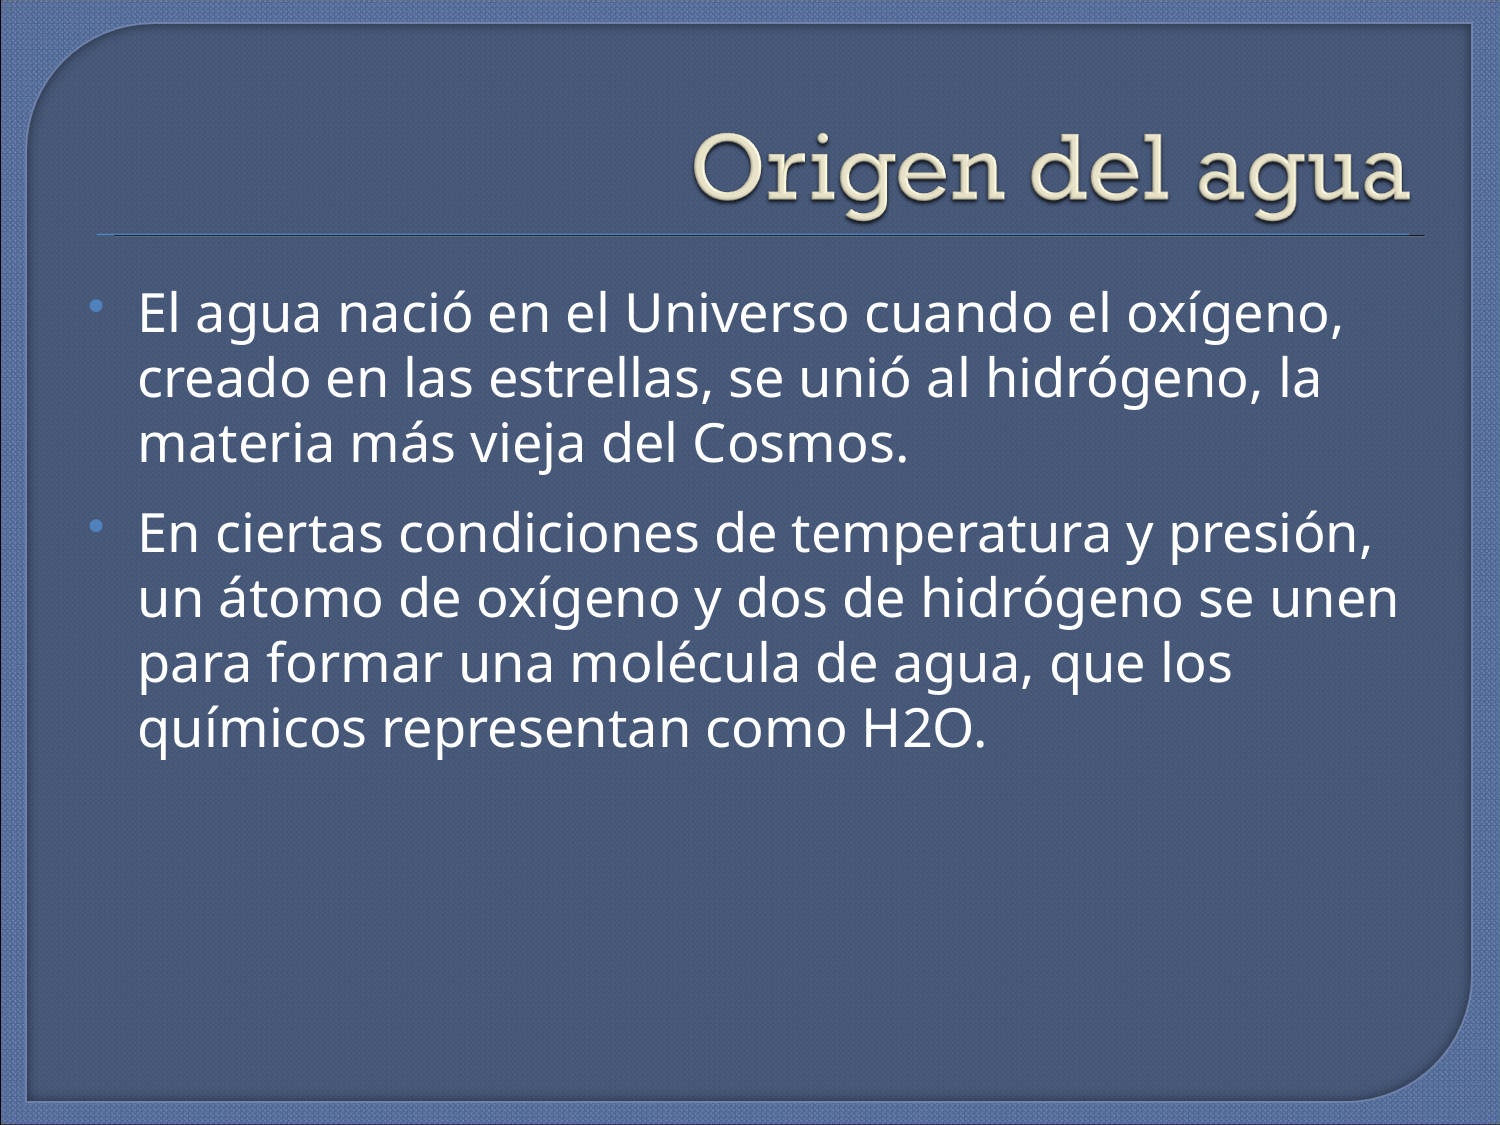

# El agua nació en el Universo cuando el oxígeno, creado en las estrellas, se unió al hidrógeno, la materia más vieja del Cosmos.
En ciertas condiciones de temperatura y presión, un átomo de oxígeno y dos de hidrógeno se unen para formar una molécula de agua, que los químicos representan como H2O.